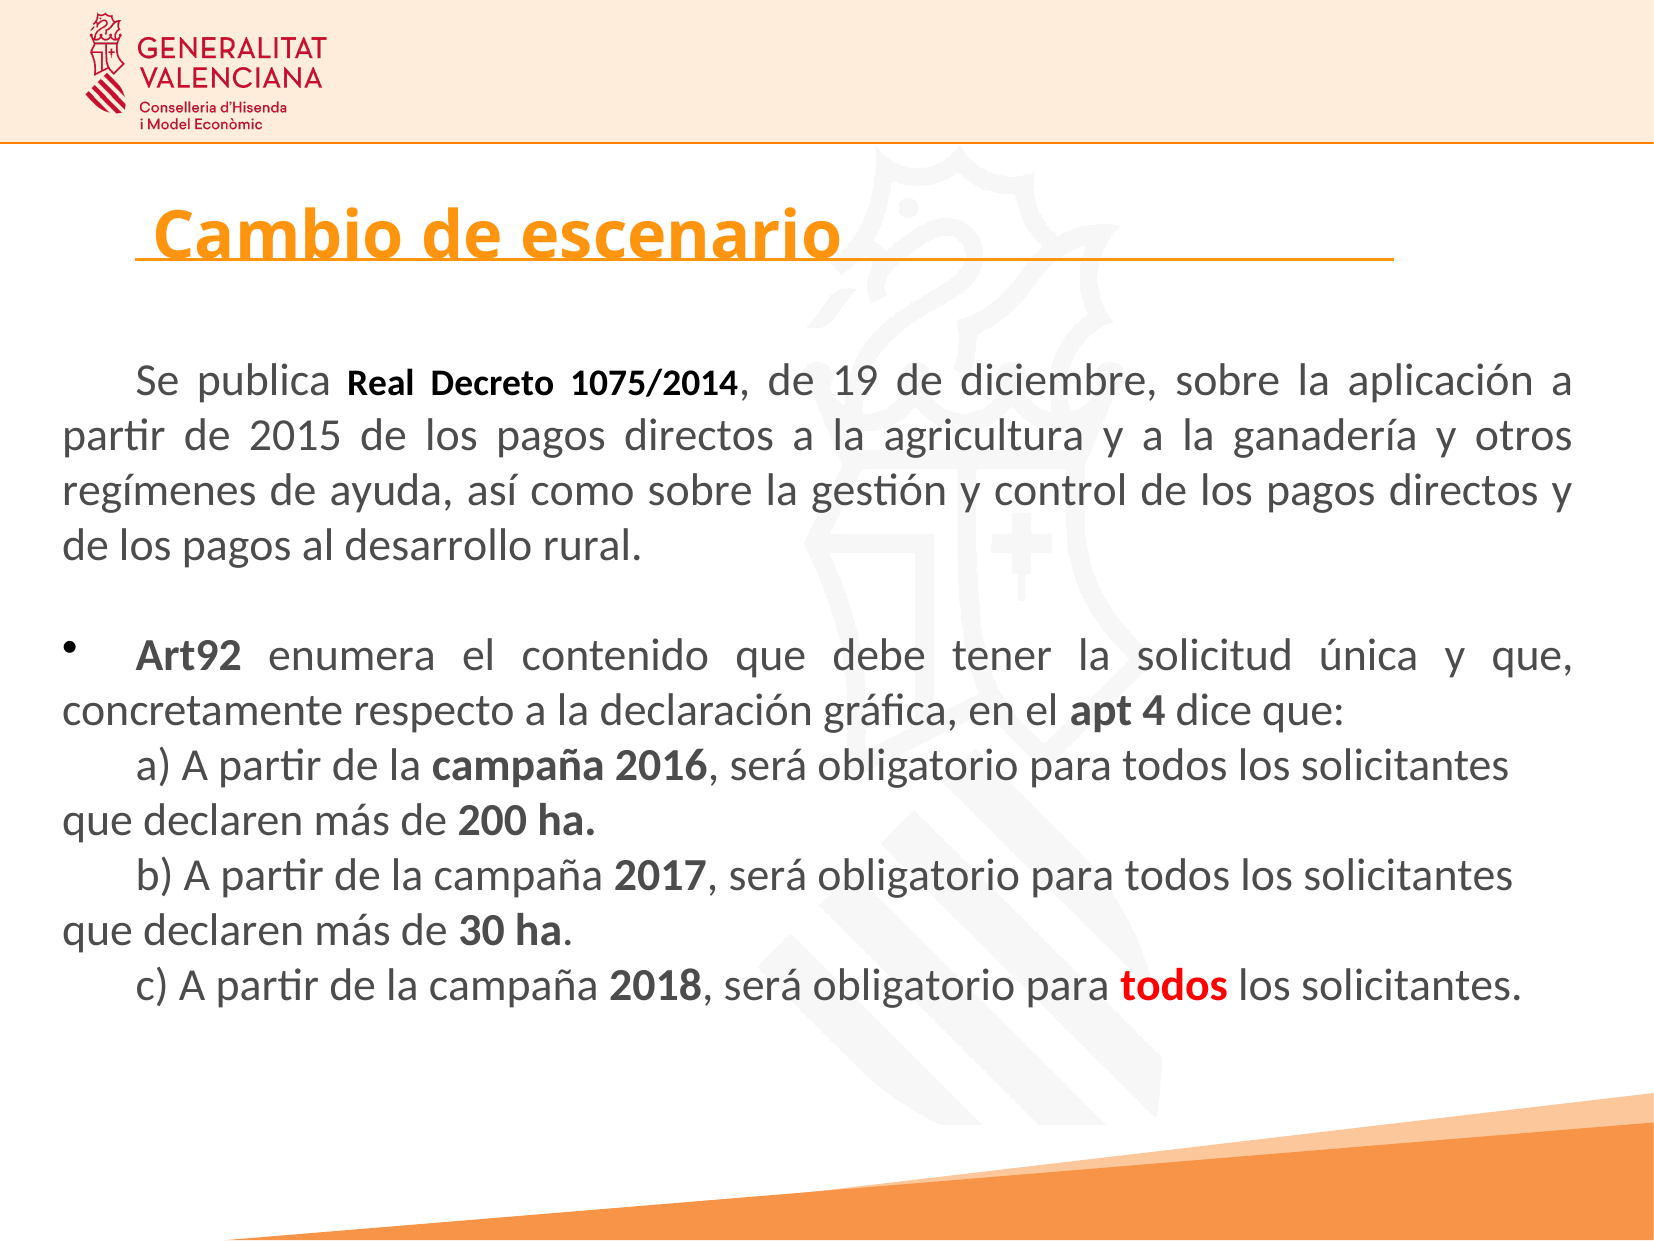

Cambio de escenario
	Se publica Real Decreto 1075/2014, de 19 de diciembre, sobre la aplicación a partir de 2015 de los pagos directos a la agricultura y a la ganadería y otros regímenes de ayuda, así como sobre la gestión y control de los pagos directos y de los pagos al desarrollo rural.
	Art92 enumera el contenido que debe tener la solicitud única y que, concretamente respecto a la declaración gráfica, en el apt 4 dice que:
	a) A partir de la campaña 2016, será obligatorio para todos los solicitantes que declaren más de 200 ha.
	b) A partir de la campaña 2017, será obligatorio para todos los solicitantes que declaren más de 30 ha.
	c) A partir de la campaña 2018, será obligatorio para todos los solicitantes.